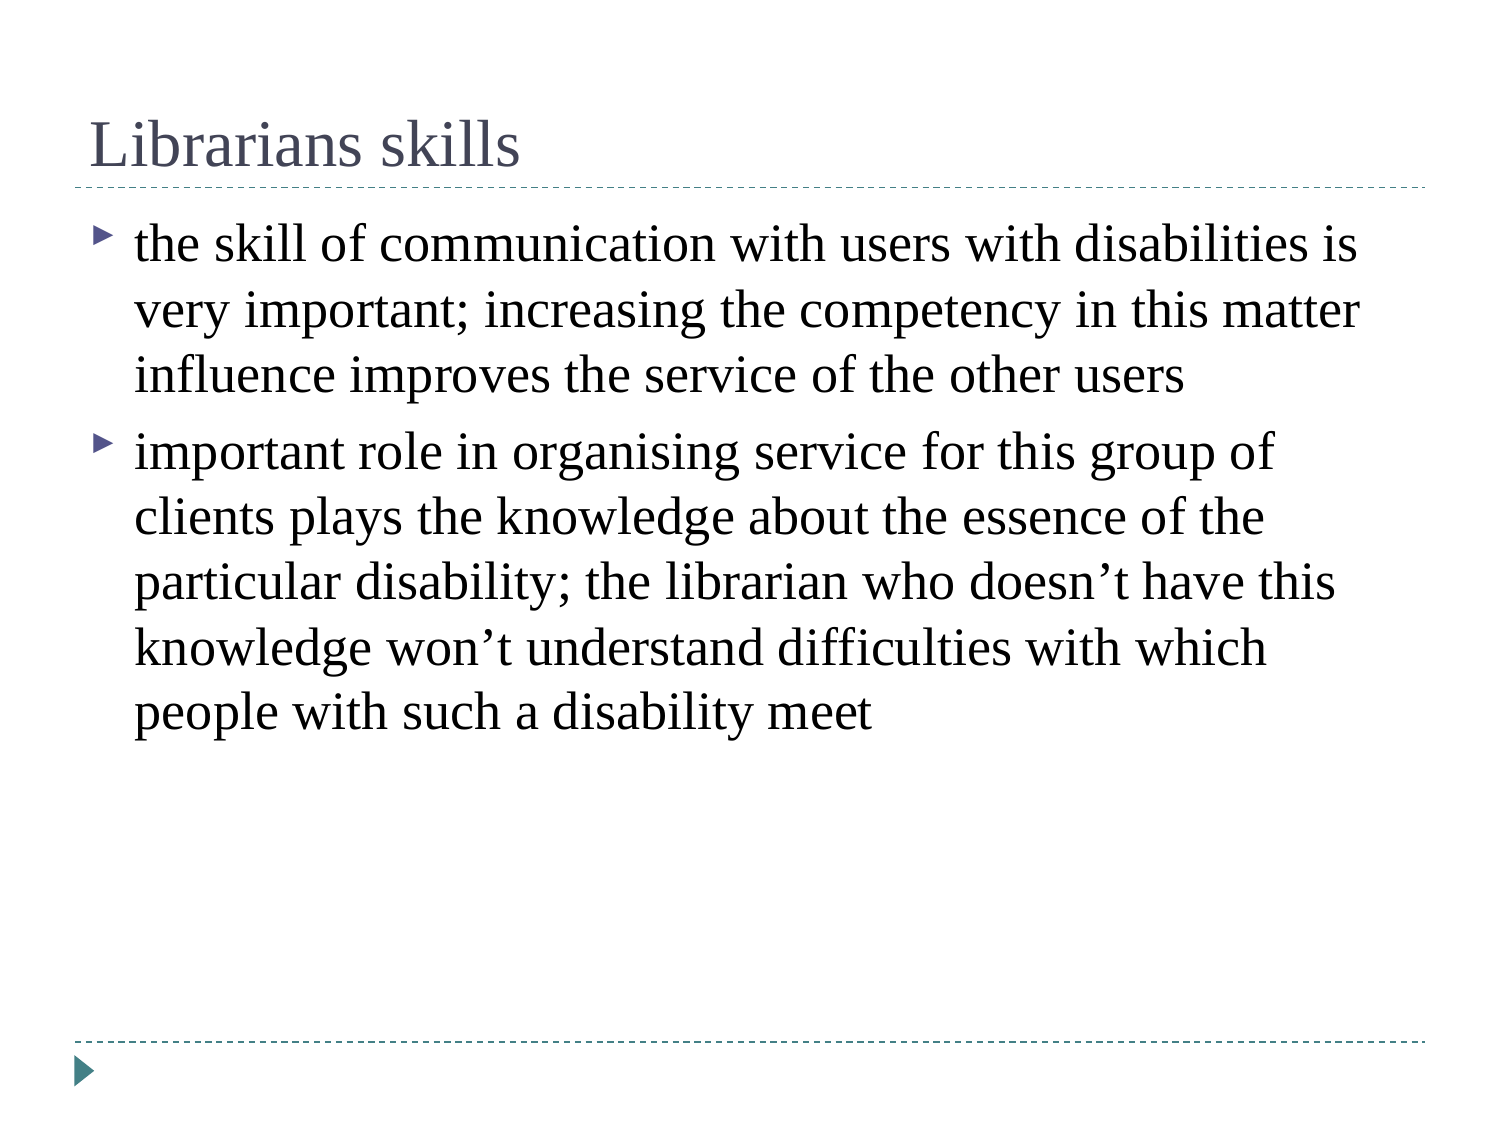

# Librarians skills
the skill of communication with users with disabilities is very important; increasing the competency in this matter influence improves the service of the other users
important role in organising service for this group of clients plays the knowledge about the essence of the particular disability; the librarian who doesn’t have this knowledge won’t understand difficulties with which people with such a disability meet